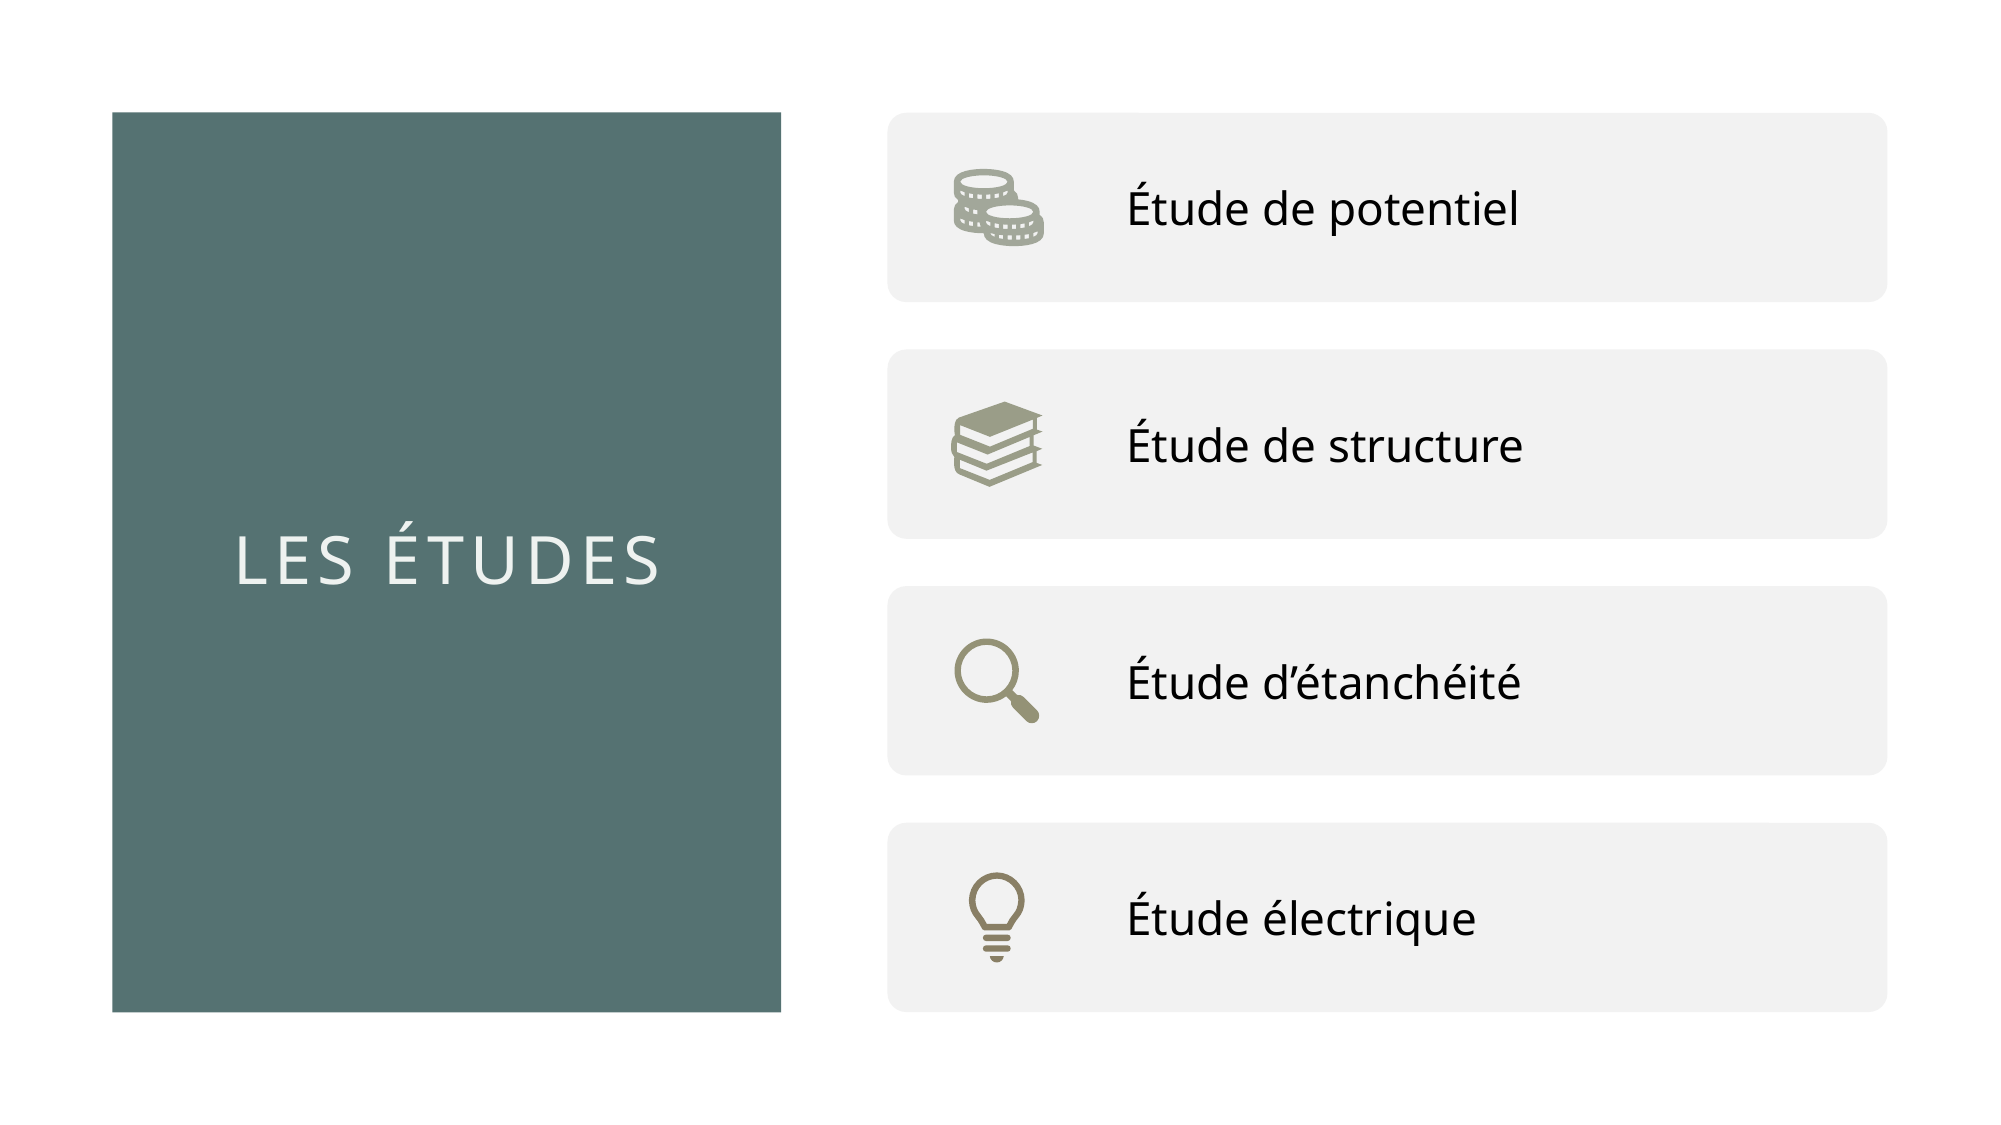

Étude de potentiel
Étude de structure
Étude d’étanchéité
Étude électrique
# Les études